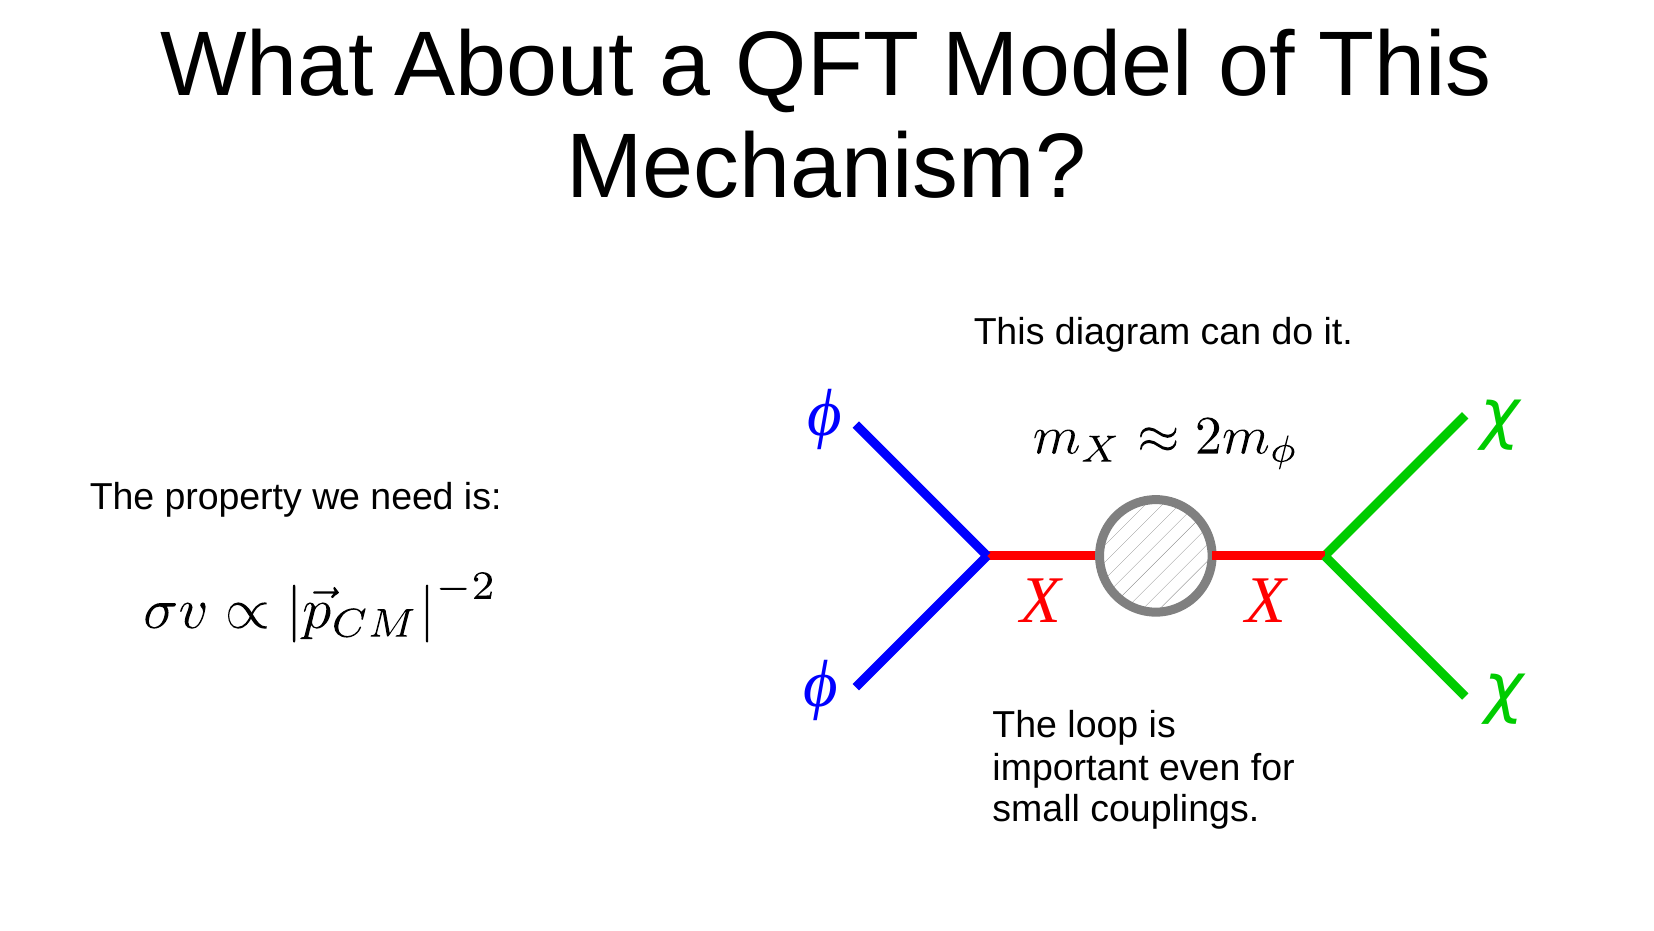

# What About a QFT Model of This Mechanism?
The property we need is: